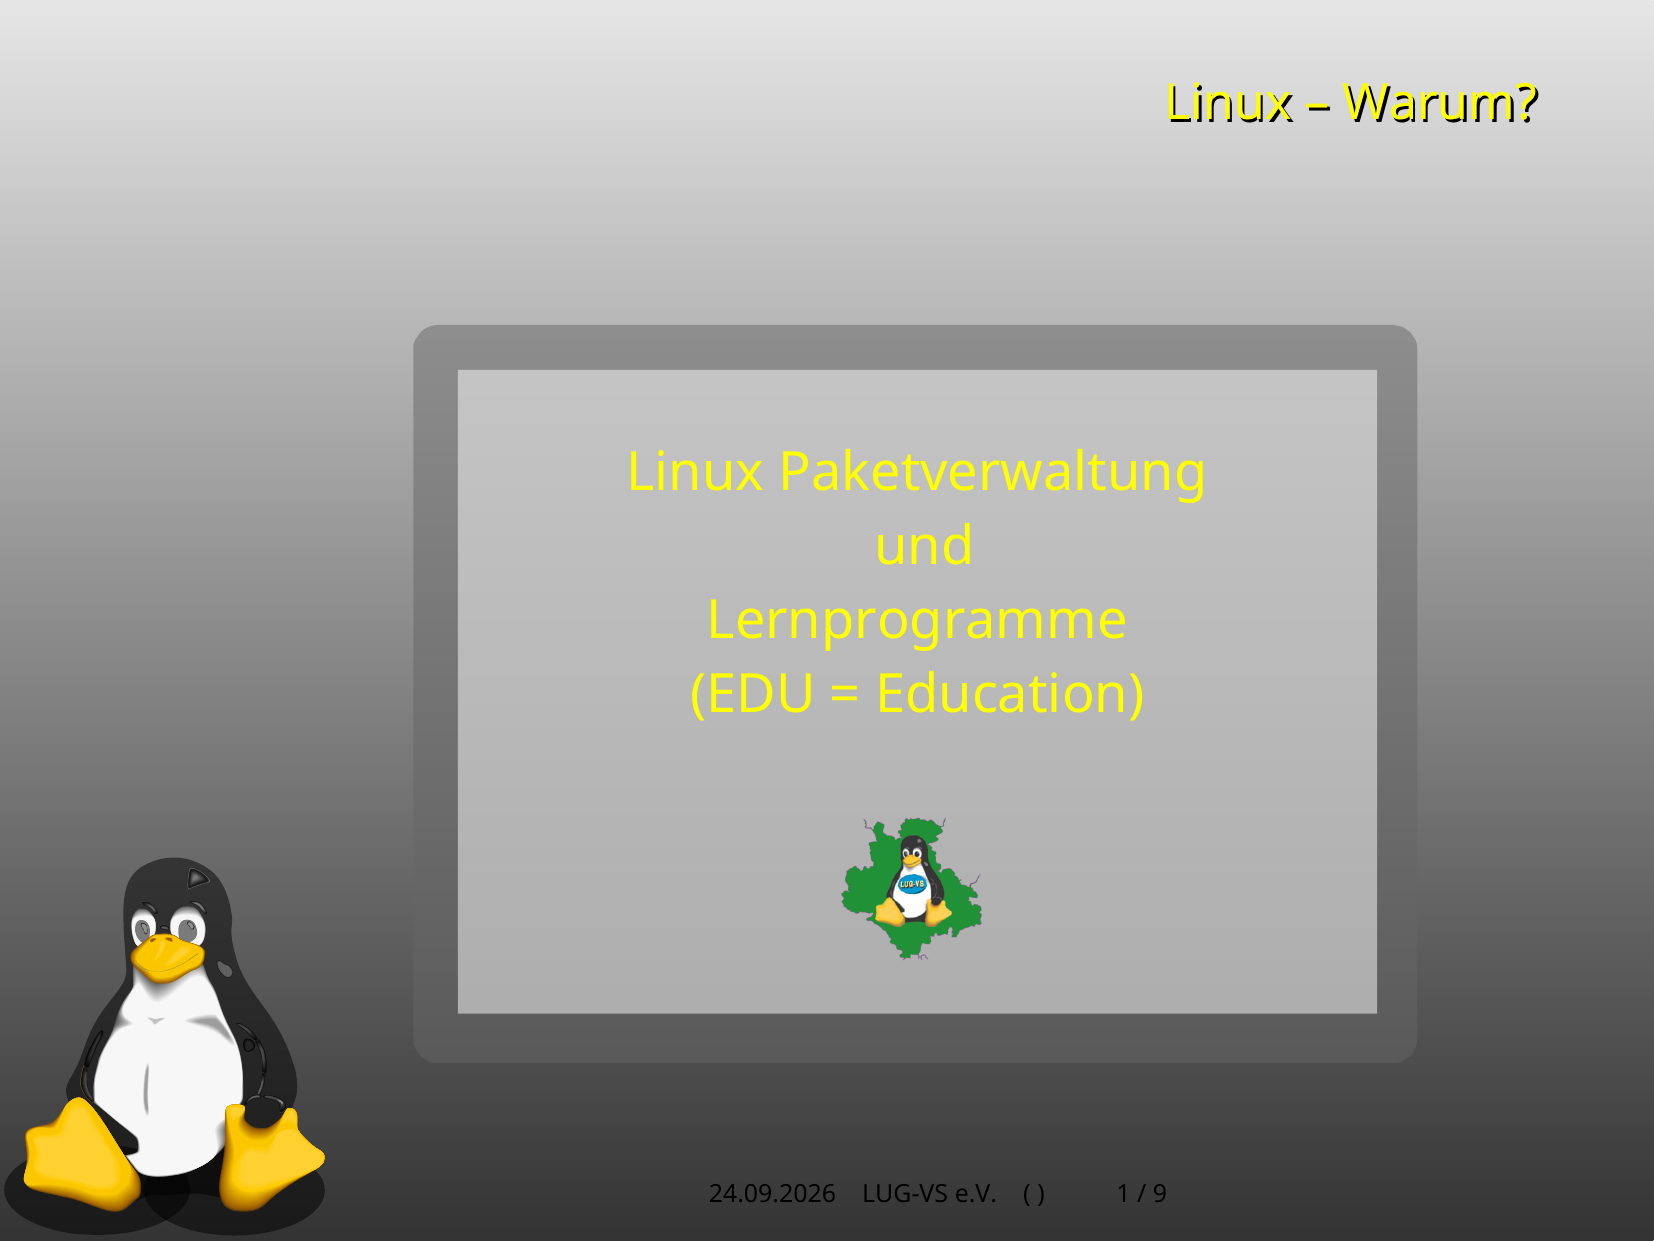

# Linux – Warum?
Linux Paketverwaltung
 und
Lernprogramme
(EDU = Education)